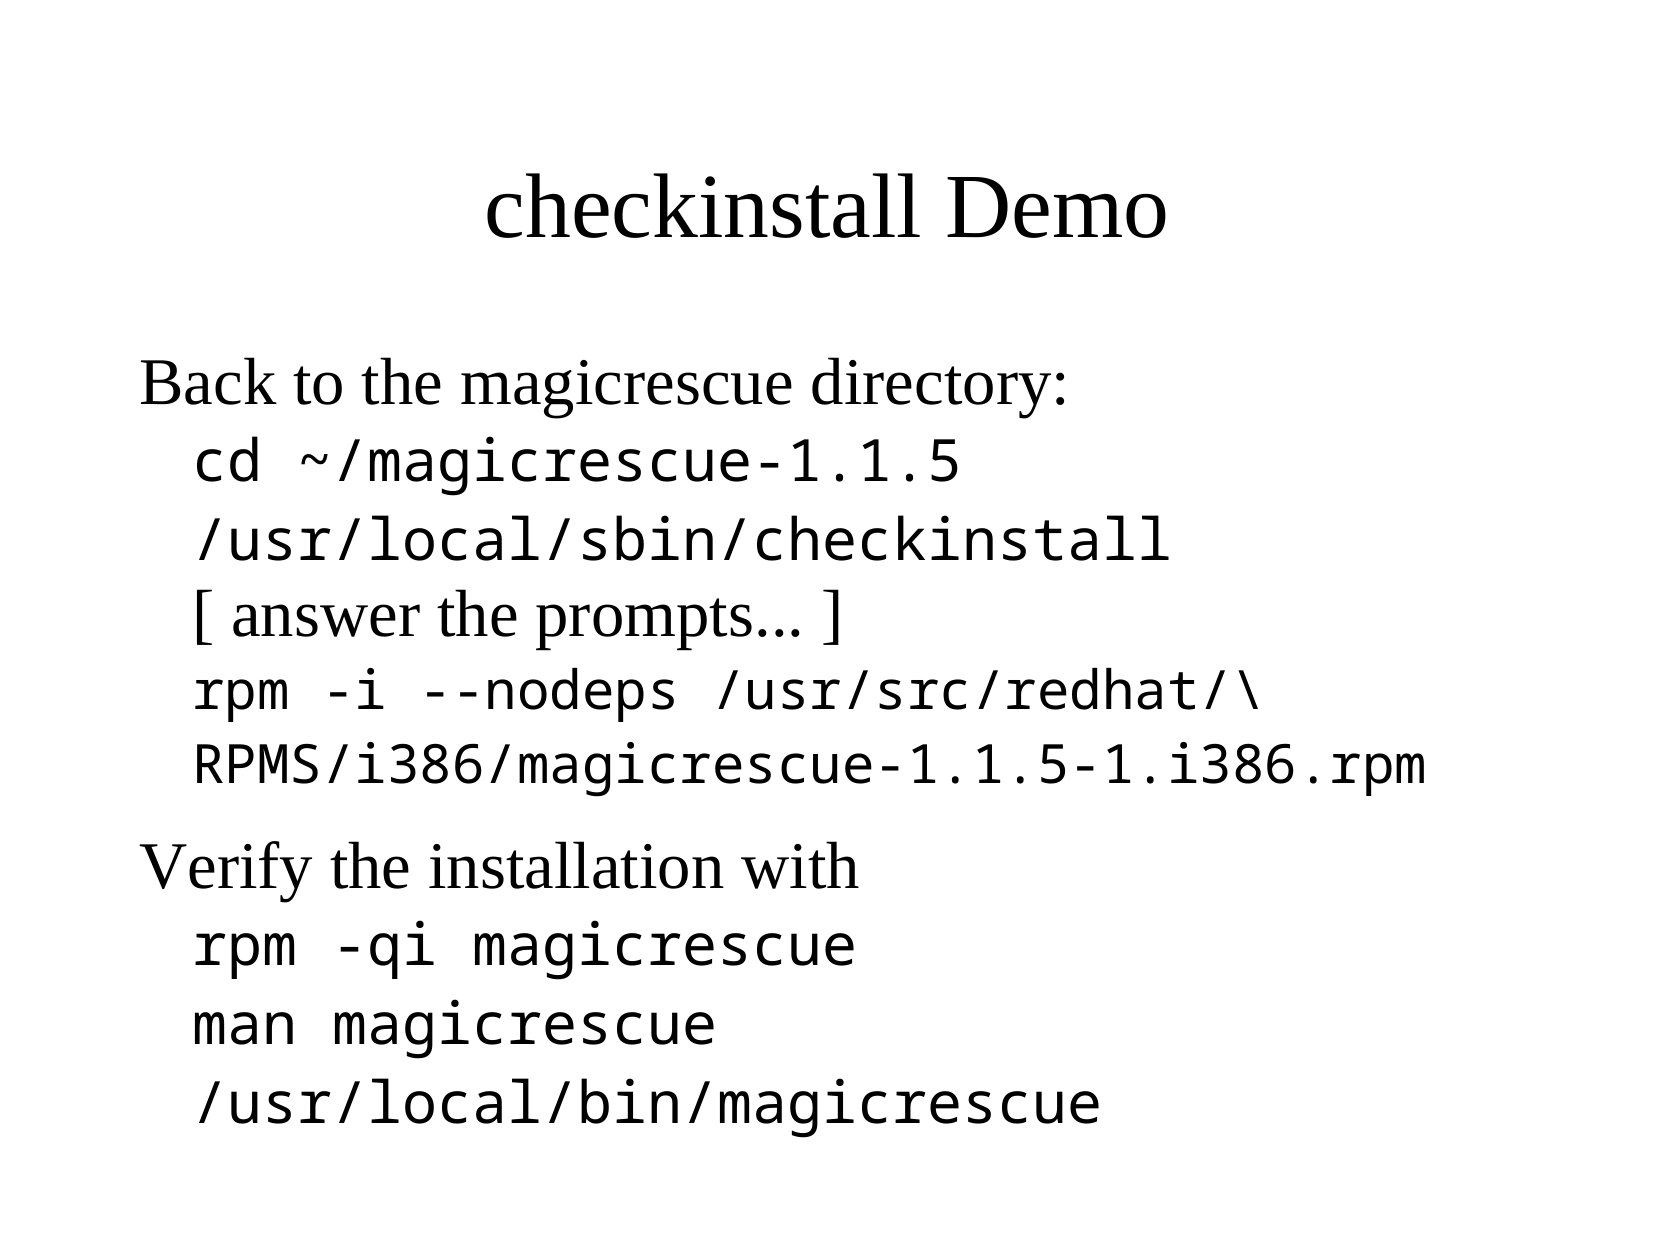

# checkinstall Demo
Back to the magicrescue directory:
cd ~/magicrescue-1.1.5
/usr/local/sbin/checkinstall
[ answer the prompts... ]
rpm -i --nodeps /usr/src/redhat/\
RPMS/i386/magicrescue-1.1.5-1.i386.rpm
Verify the installation with
rpm -qi magicrescue
man magicrescue
/usr/local/bin/magicrescue